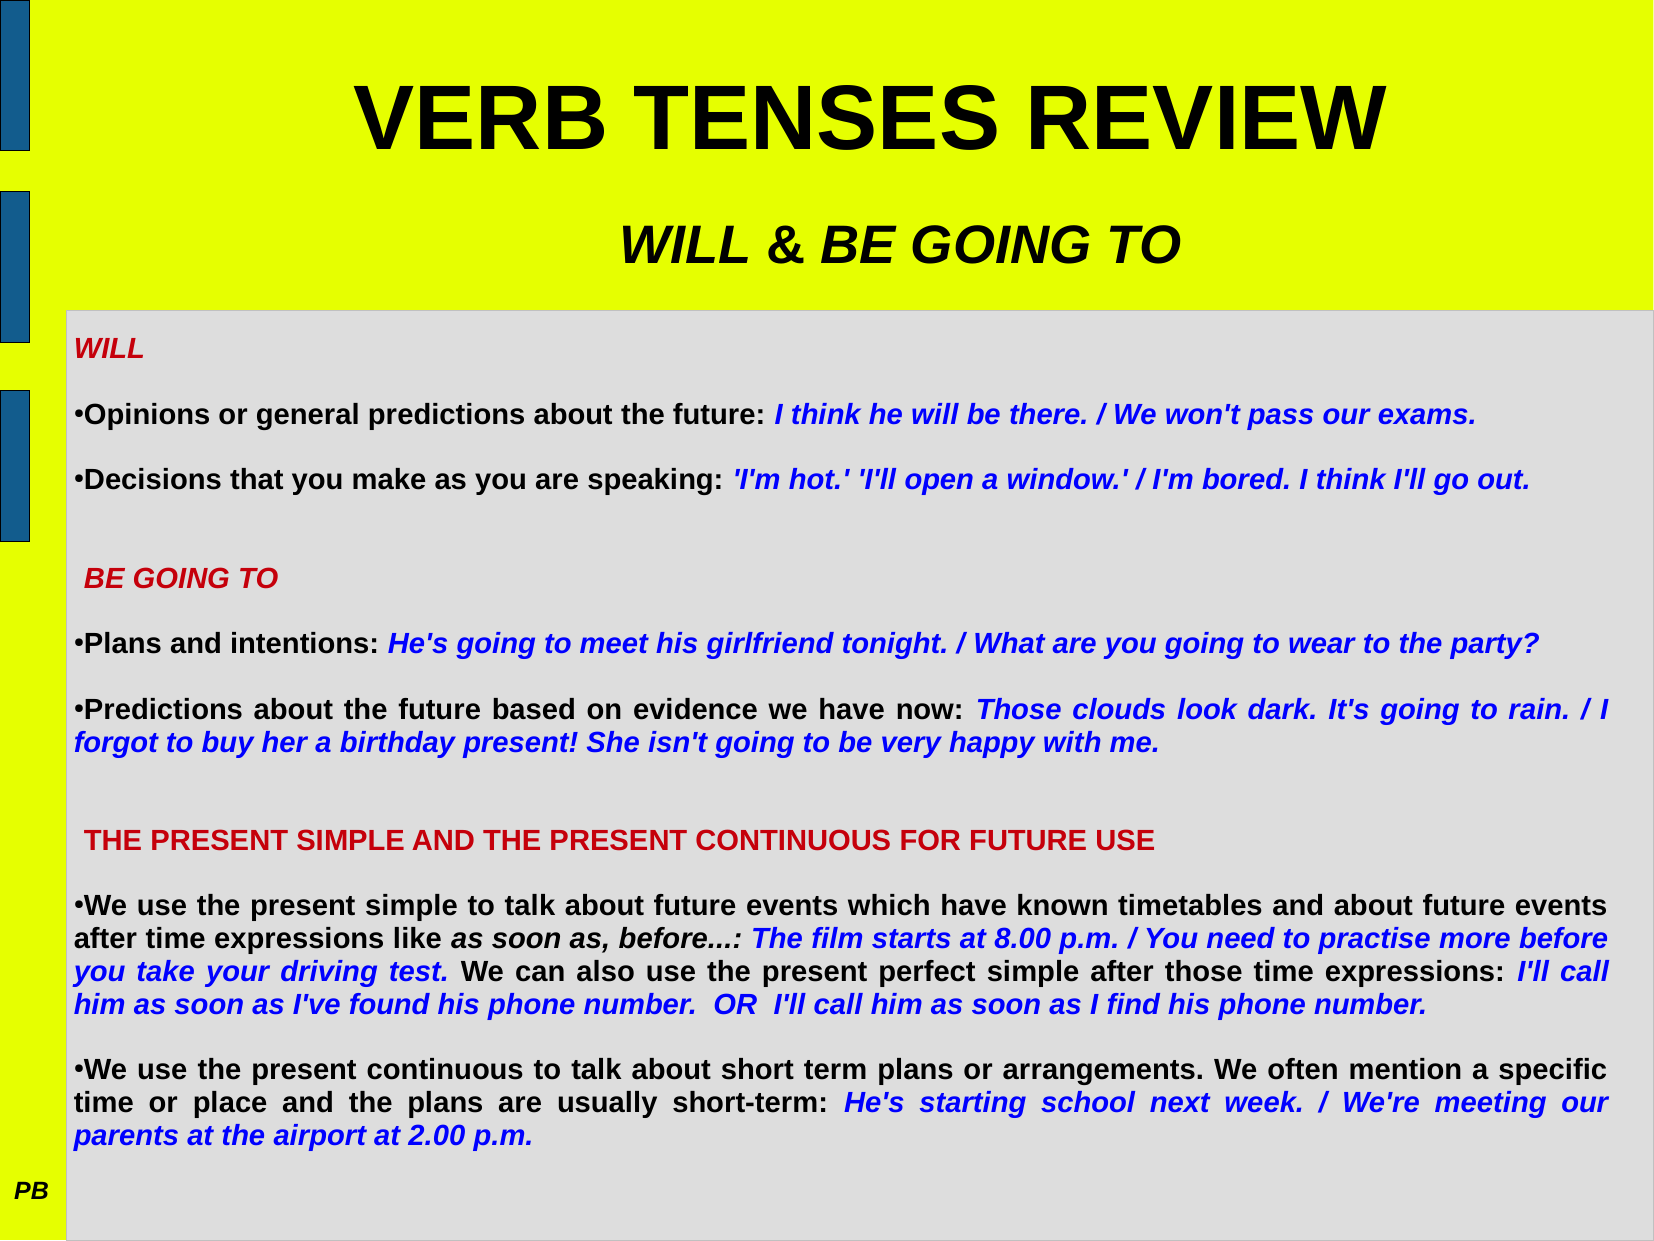

VERB TENSES REVIEW
WILL & BE GOING TO
WILL
Opinions or general predictions about the future: I think he will be there. / We won't pass our exams.
Decisions that you make as you are speaking: 'I'm hot.' 'I'll open a window.' / I'm bored. I think I'll go out.
BE GOING TO
Plans and intentions: He's going to meet his girlfriend tonight. / What are you going to wear to the party?
Predictions about the future based on evidence we have now: Those clouds look dark. It's going to rain. / I forgot to buy her a birthday present! She isn't going to be very happy with me.
THE PRESENT SIMPLE AND THE PRESENT CONTINUOUS FOR FUTURE USE
We use the present simple to talk about future events which have known timetables and about future events after time expressions like as soon as, before...: The film starts at 8.00 p.m. / You need to practise more before you take your driving test. We can also use the present perfect simple after those time expressions: I'll call him as soon as I've found his phone number. OR I'll call him as soon as I find his phone number.
We use the present continuous to talk about short term plans or arrangements. We often mention a specific time or place and the plans are usually short-term: He's starting school next week. / We're meeting our parents at the airport at 2.00 p.m.
PB